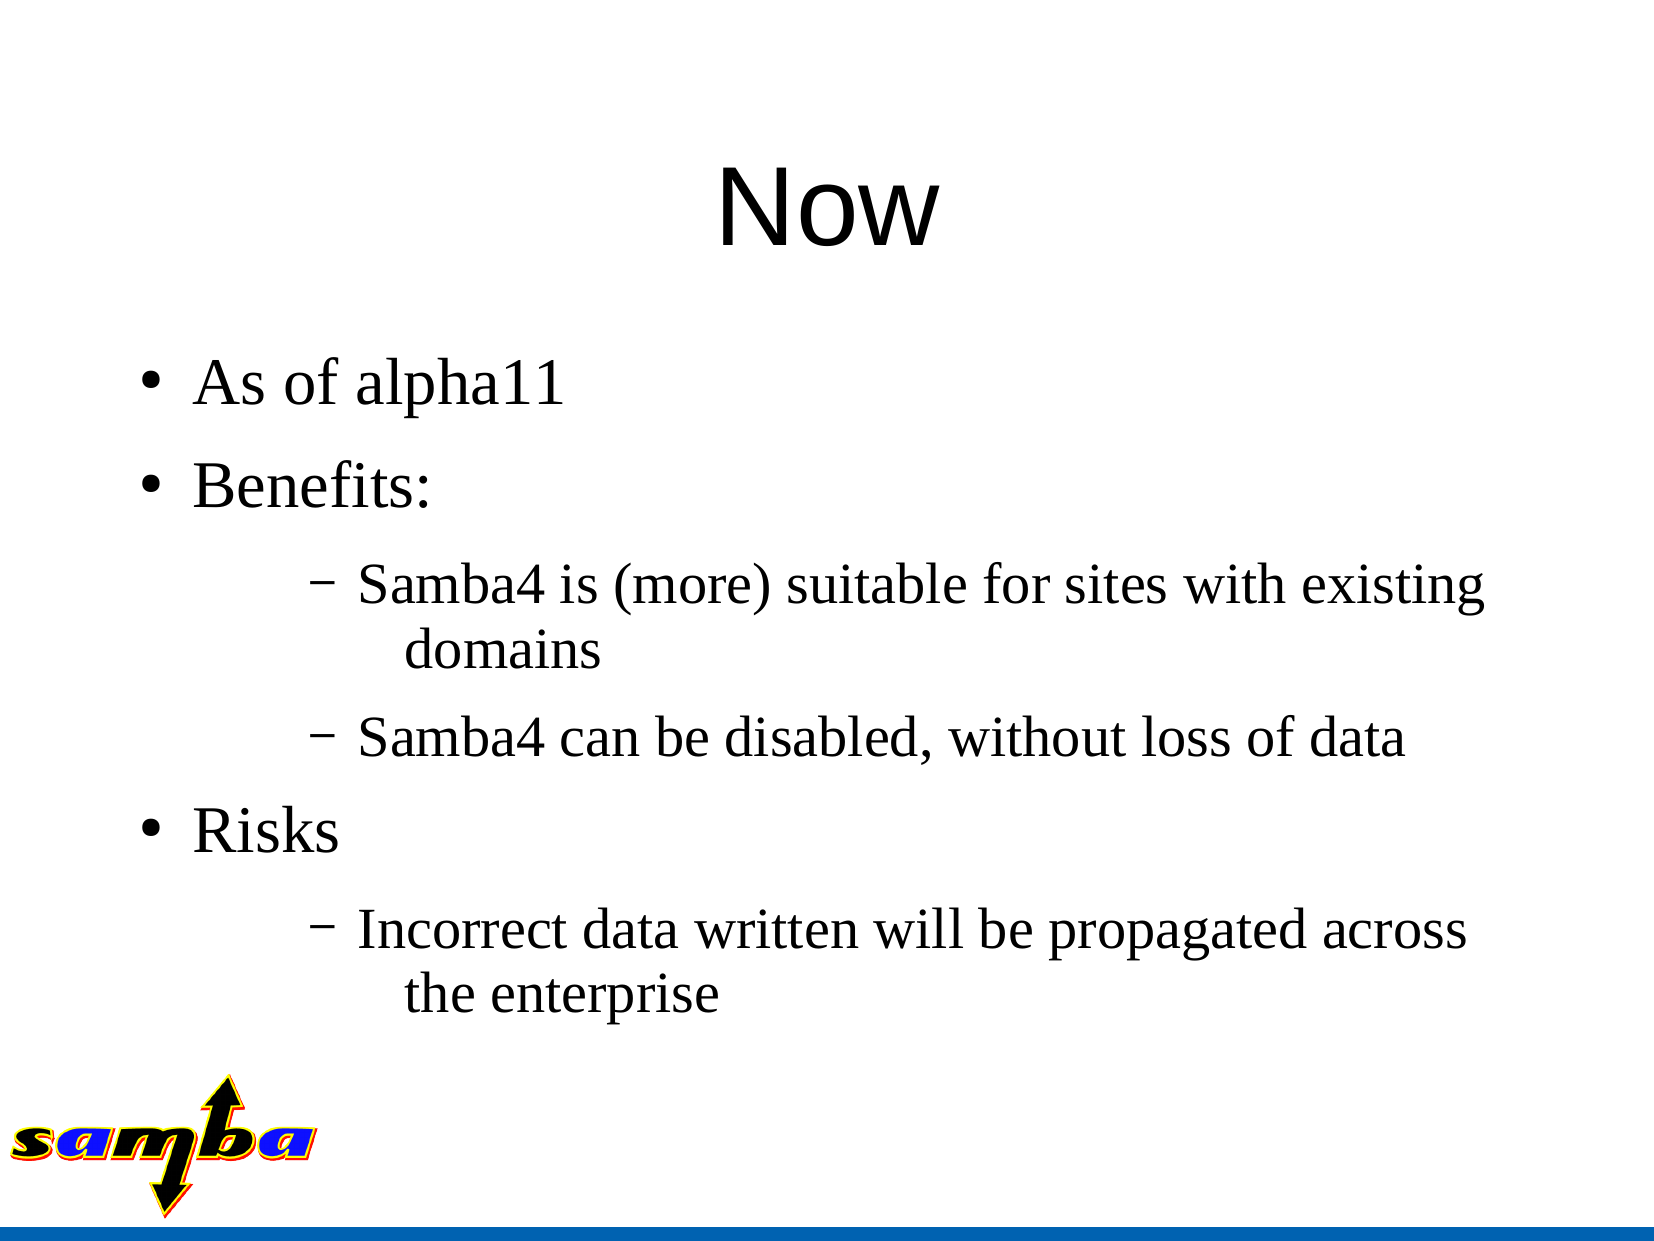

# Now
As of alpha11
Benefits:
Samba4 is (more) suitable for sites with existing domains
Samba4 can be disabled, without loss of data
Risks
Incorrect data written will be propagated across the enterprise